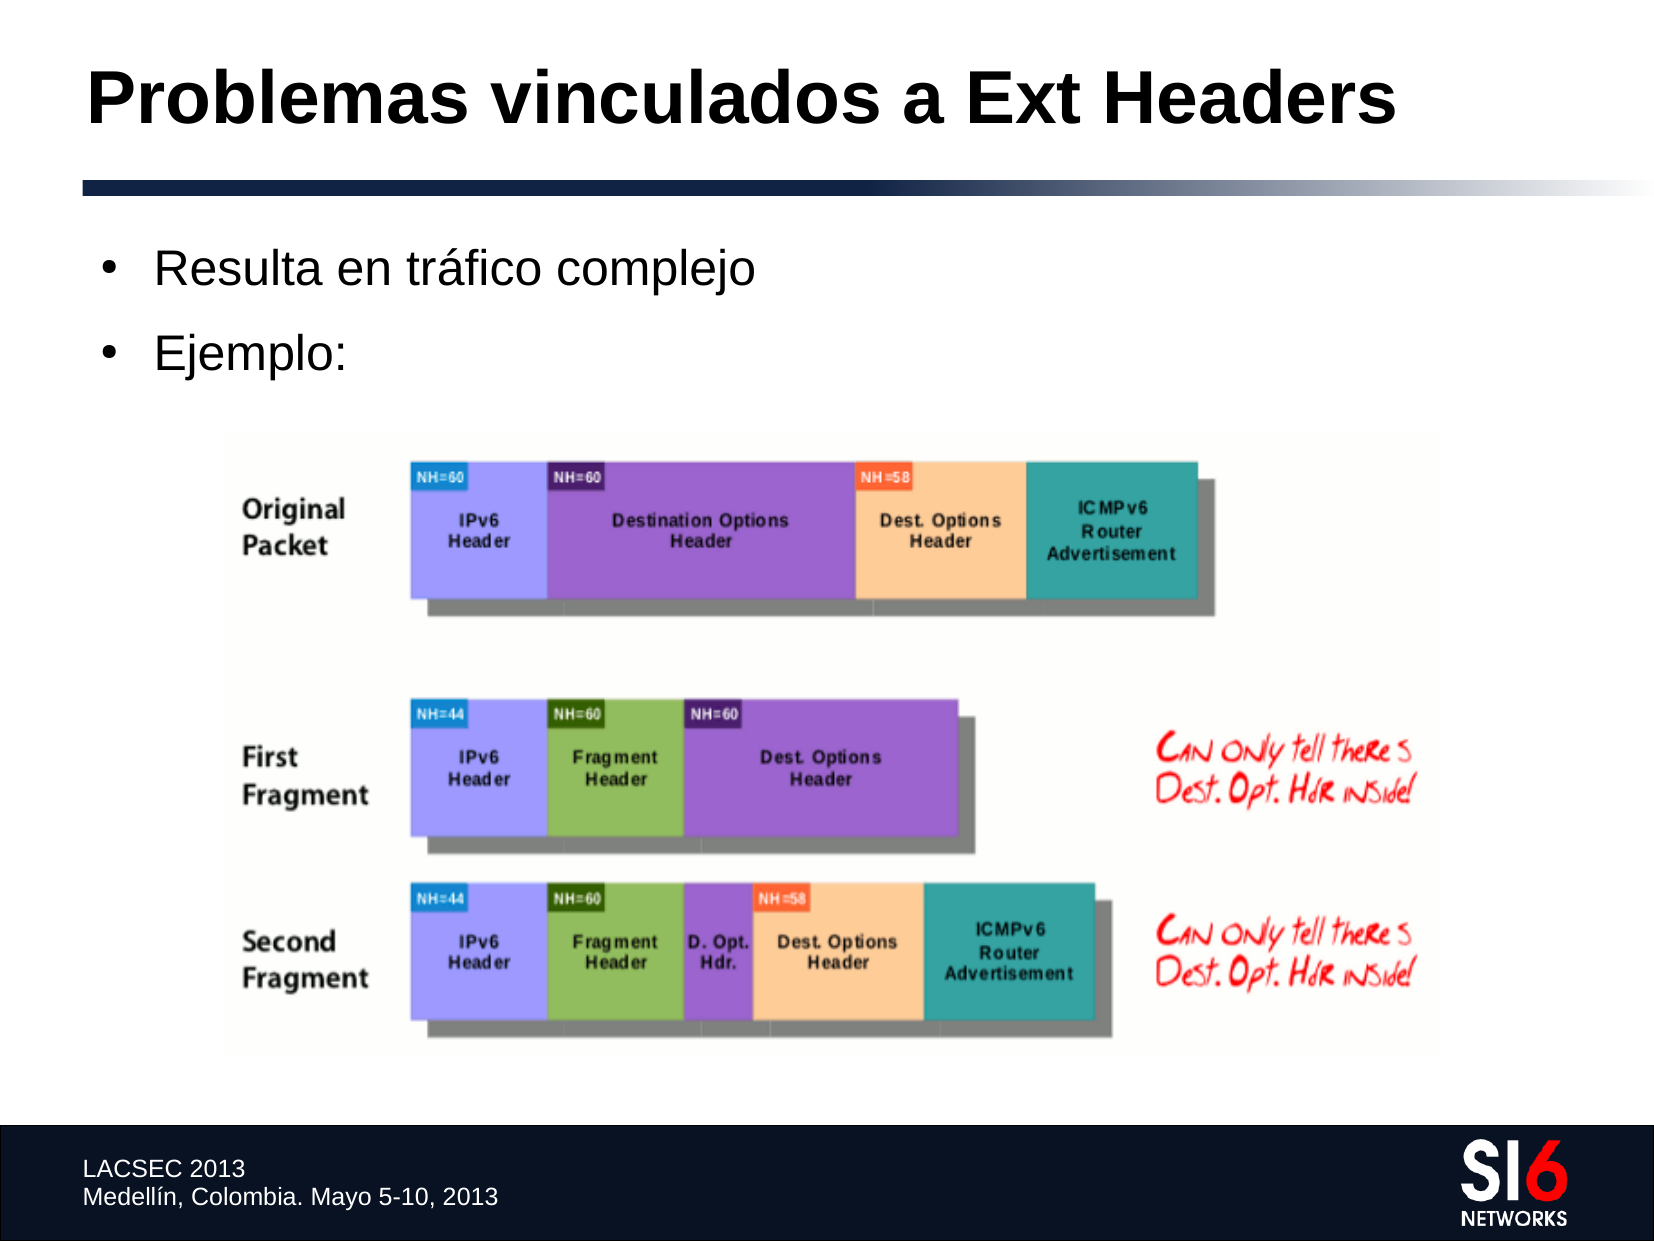

# Problemas vinculados a Ext Headers
Resulta en tráfico complejo
Ejemplo: